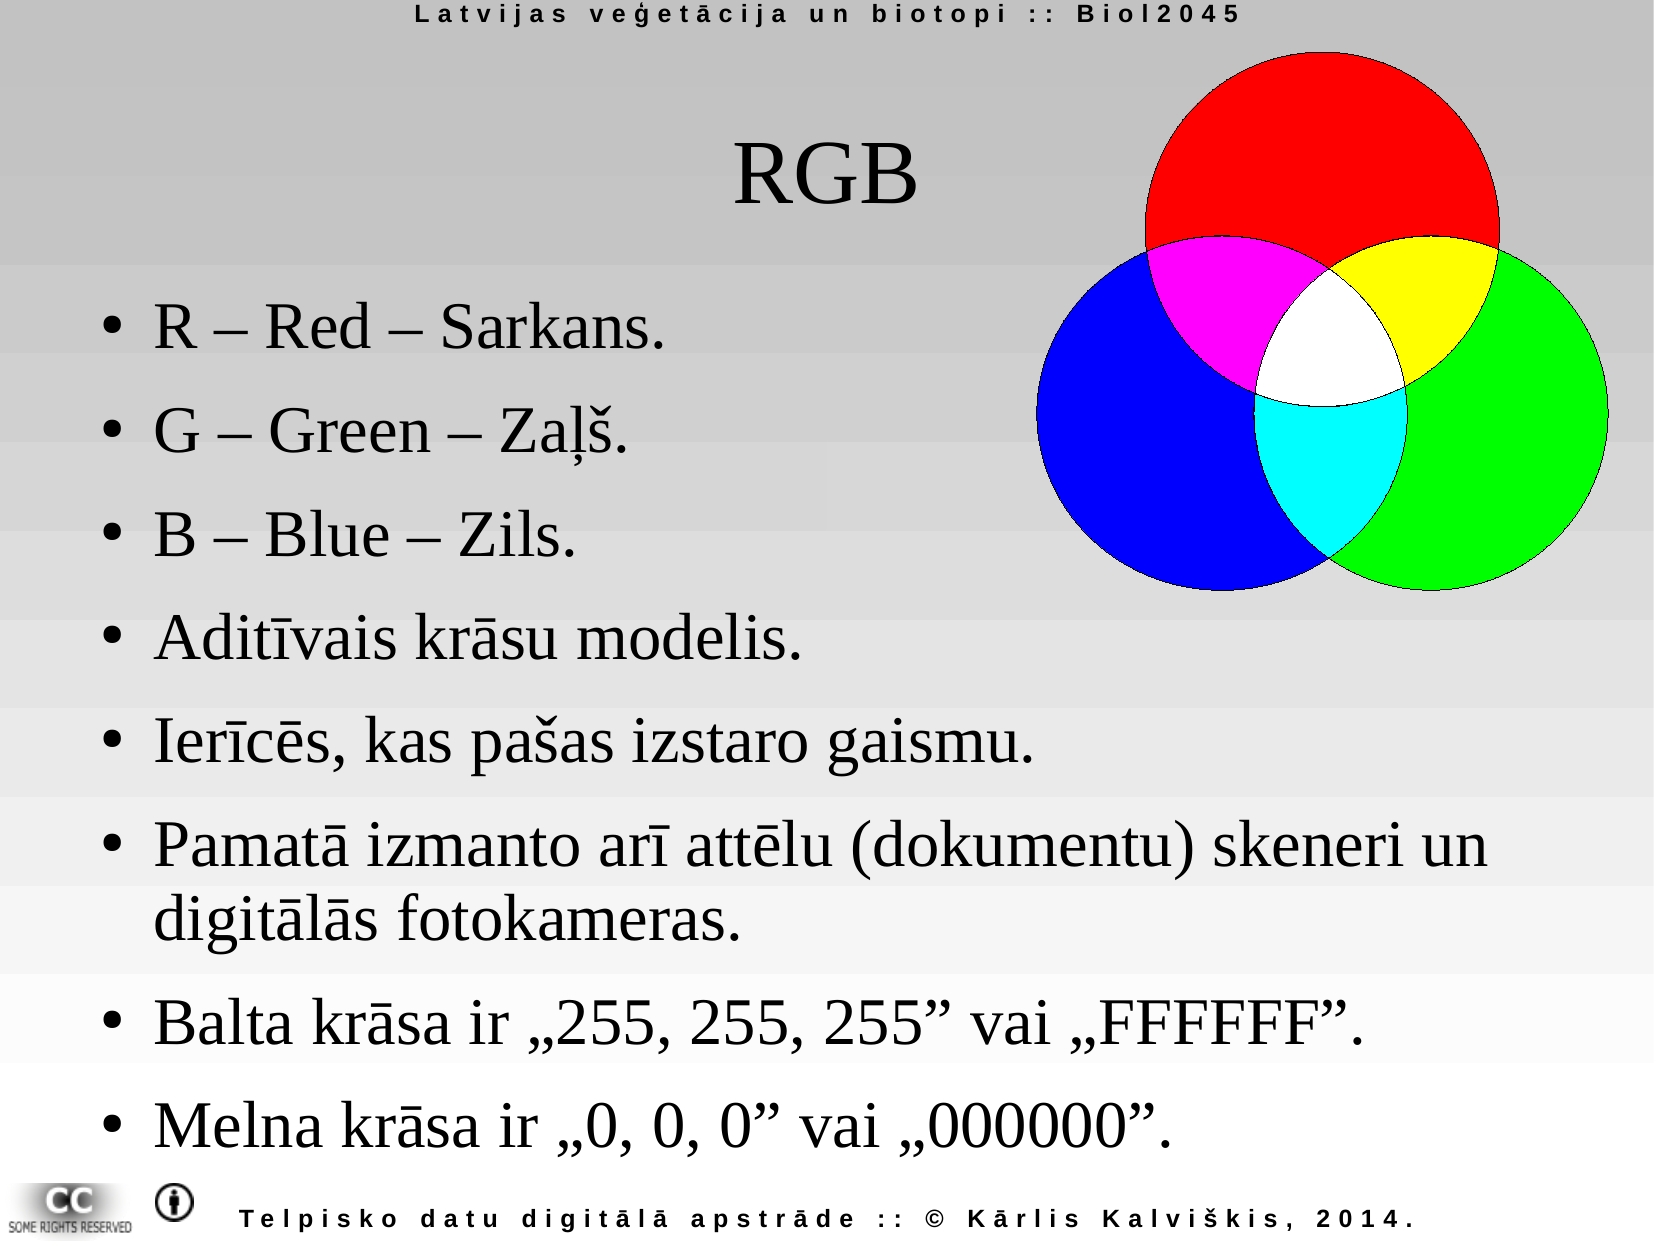

# RGB
R – Red – Sarkans.
G – Green – Zaļš.
B – Blue – Zils.
Aditīvais krāsu modelis.
Ierīcēs, kas pašas izstaro gaismu.
Pamatā izmanto arī attēlu (dokumentu) skeneri un digitālās fotokameras.
Balta krāsa ir „255, 255, 255” vai „FFFFFF”.
Melna krāsa ir „0, 0, 0” vai „000000”.